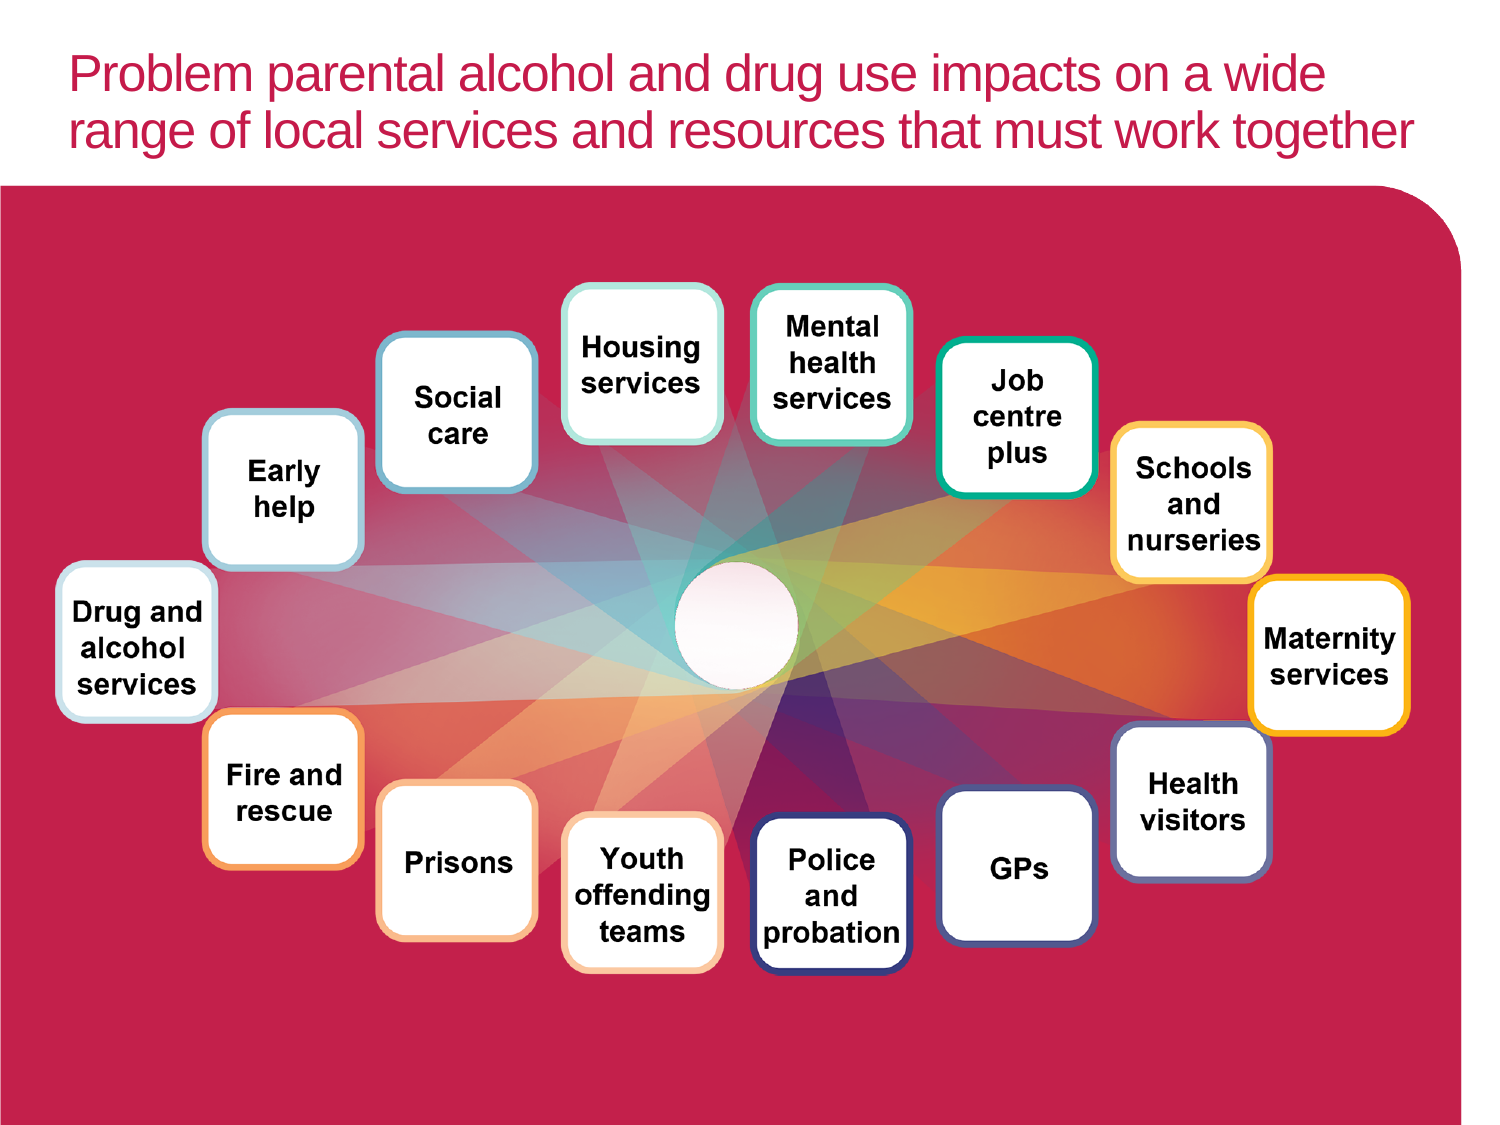

# Problem parental alcohol and drug use impacts on a wide range of local services and resources that must work together